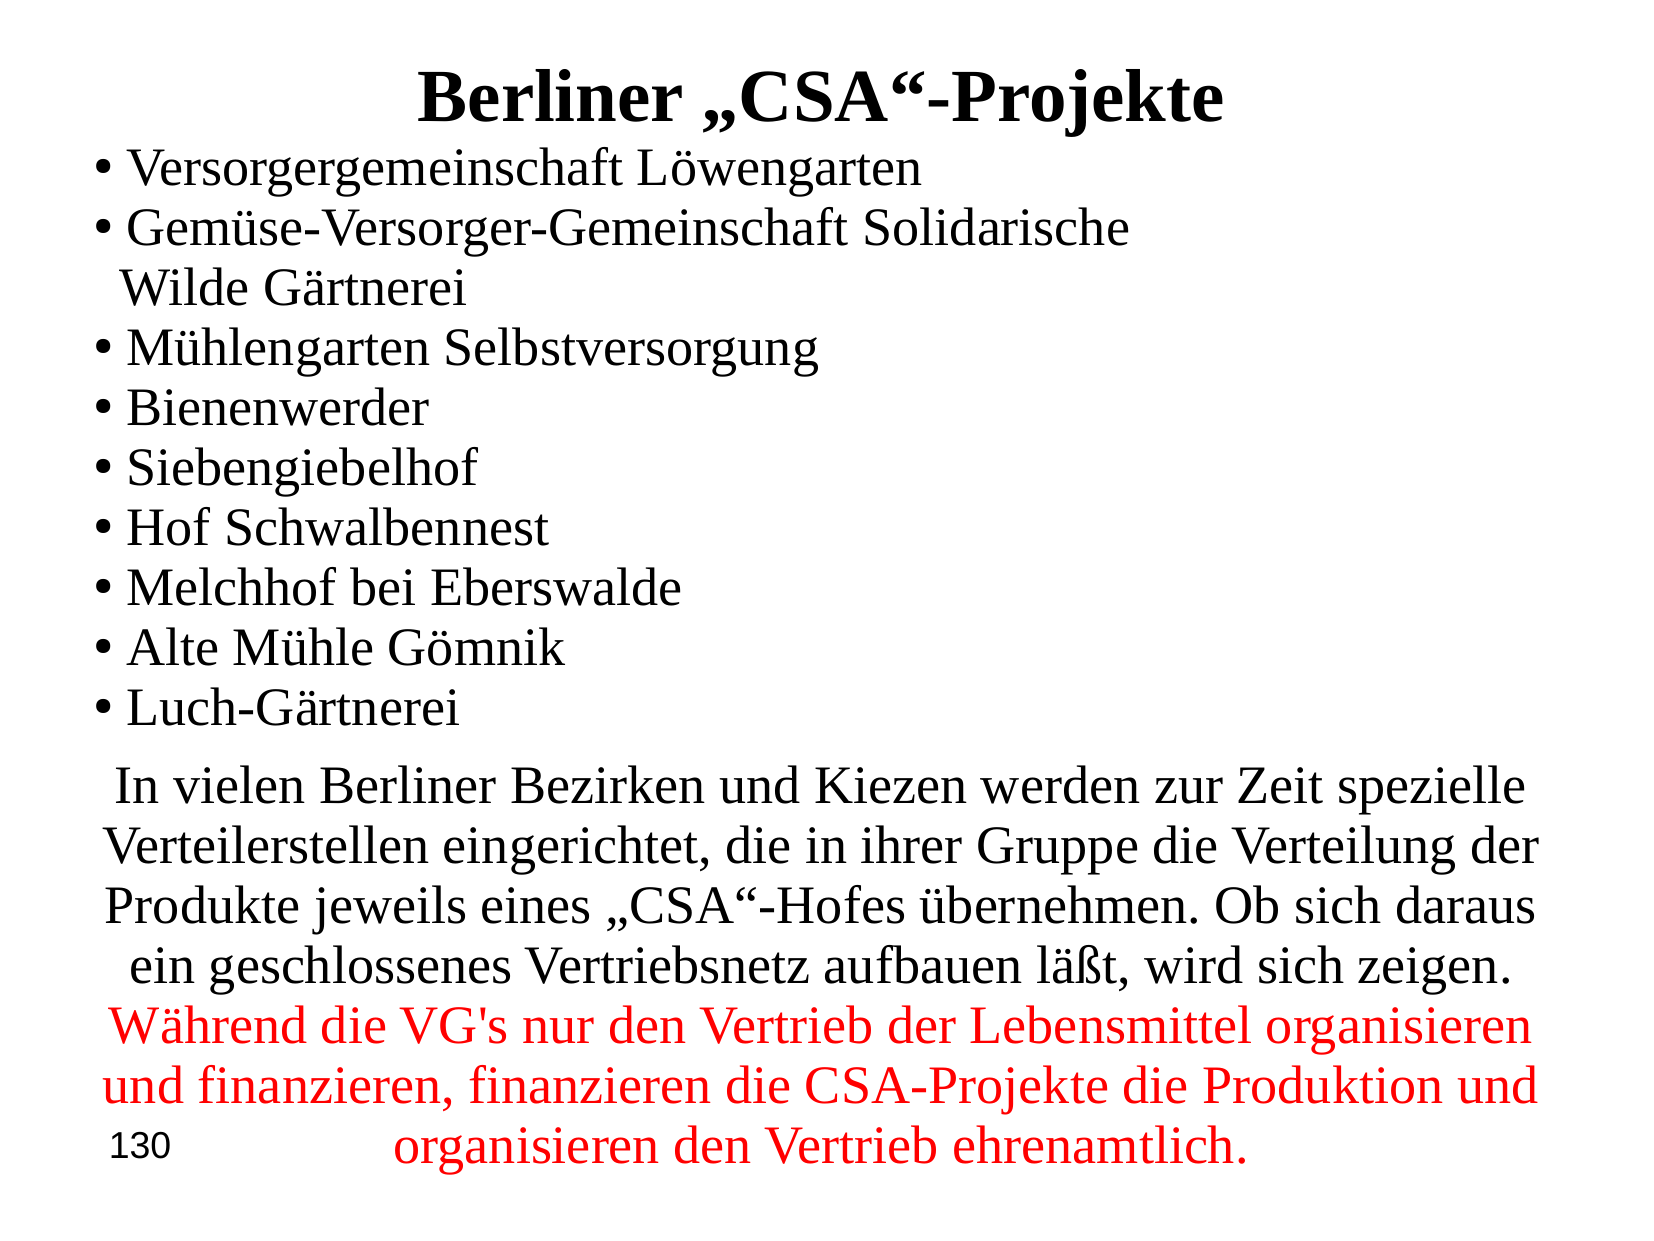

Berliner „CSA“-Projekte
 Versorgergemeinschaft Löwengarten
 Gemüse-Versorger-Gemeinschaft Solidarische Wilde Gärtnerei
 Mühlengarten Selbstversorgung
 Bienenwerder
 Siebengiebelhof
 Hof Schwalbennest
 Melchhof bei Eberswalde
 Alte Mühle Gömnik
 Luch-Gärtnerei
In vielen Berliner Bezirken und Kiezen werden zur Zeit spezielle Verteilerstellen eingerichtet, die in ihrer Gruppe die Verteilung der Produkte jeweils eines „CSA“-Hofes übernehmen. Ob sich daraus ein geschlossenes Vertriebsnetz aufbauen läßt, wird sich zeigen.
Während die VG's nur den Vertrieb der Lebensmittel organisieren und finanzieren, finanzieren die CSA-Projekte die Produktion und organisieren den Vertrieb ehrenamtlich.